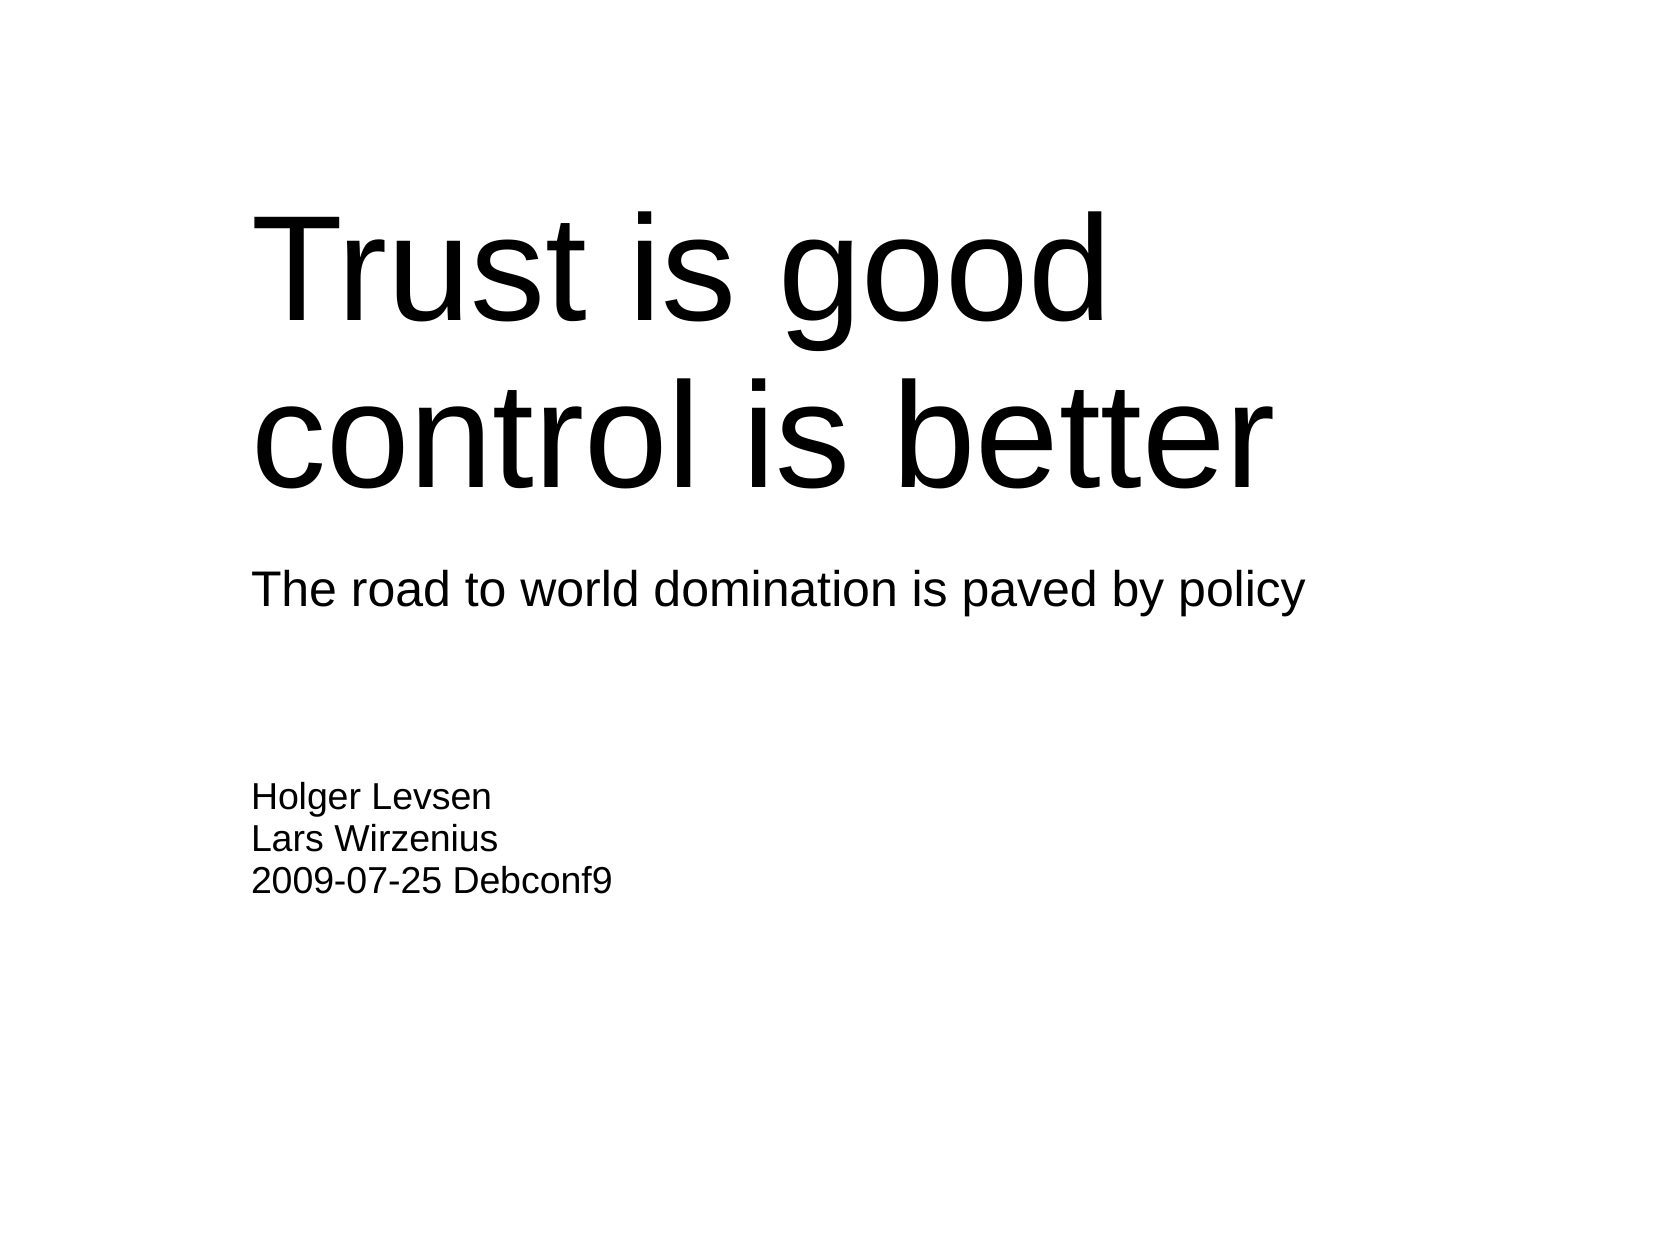

Trust is good
control is better
The road to world domination is paved by policy
Holger Levsen
Lars Wirzenius
2009-07-25 Debconf9